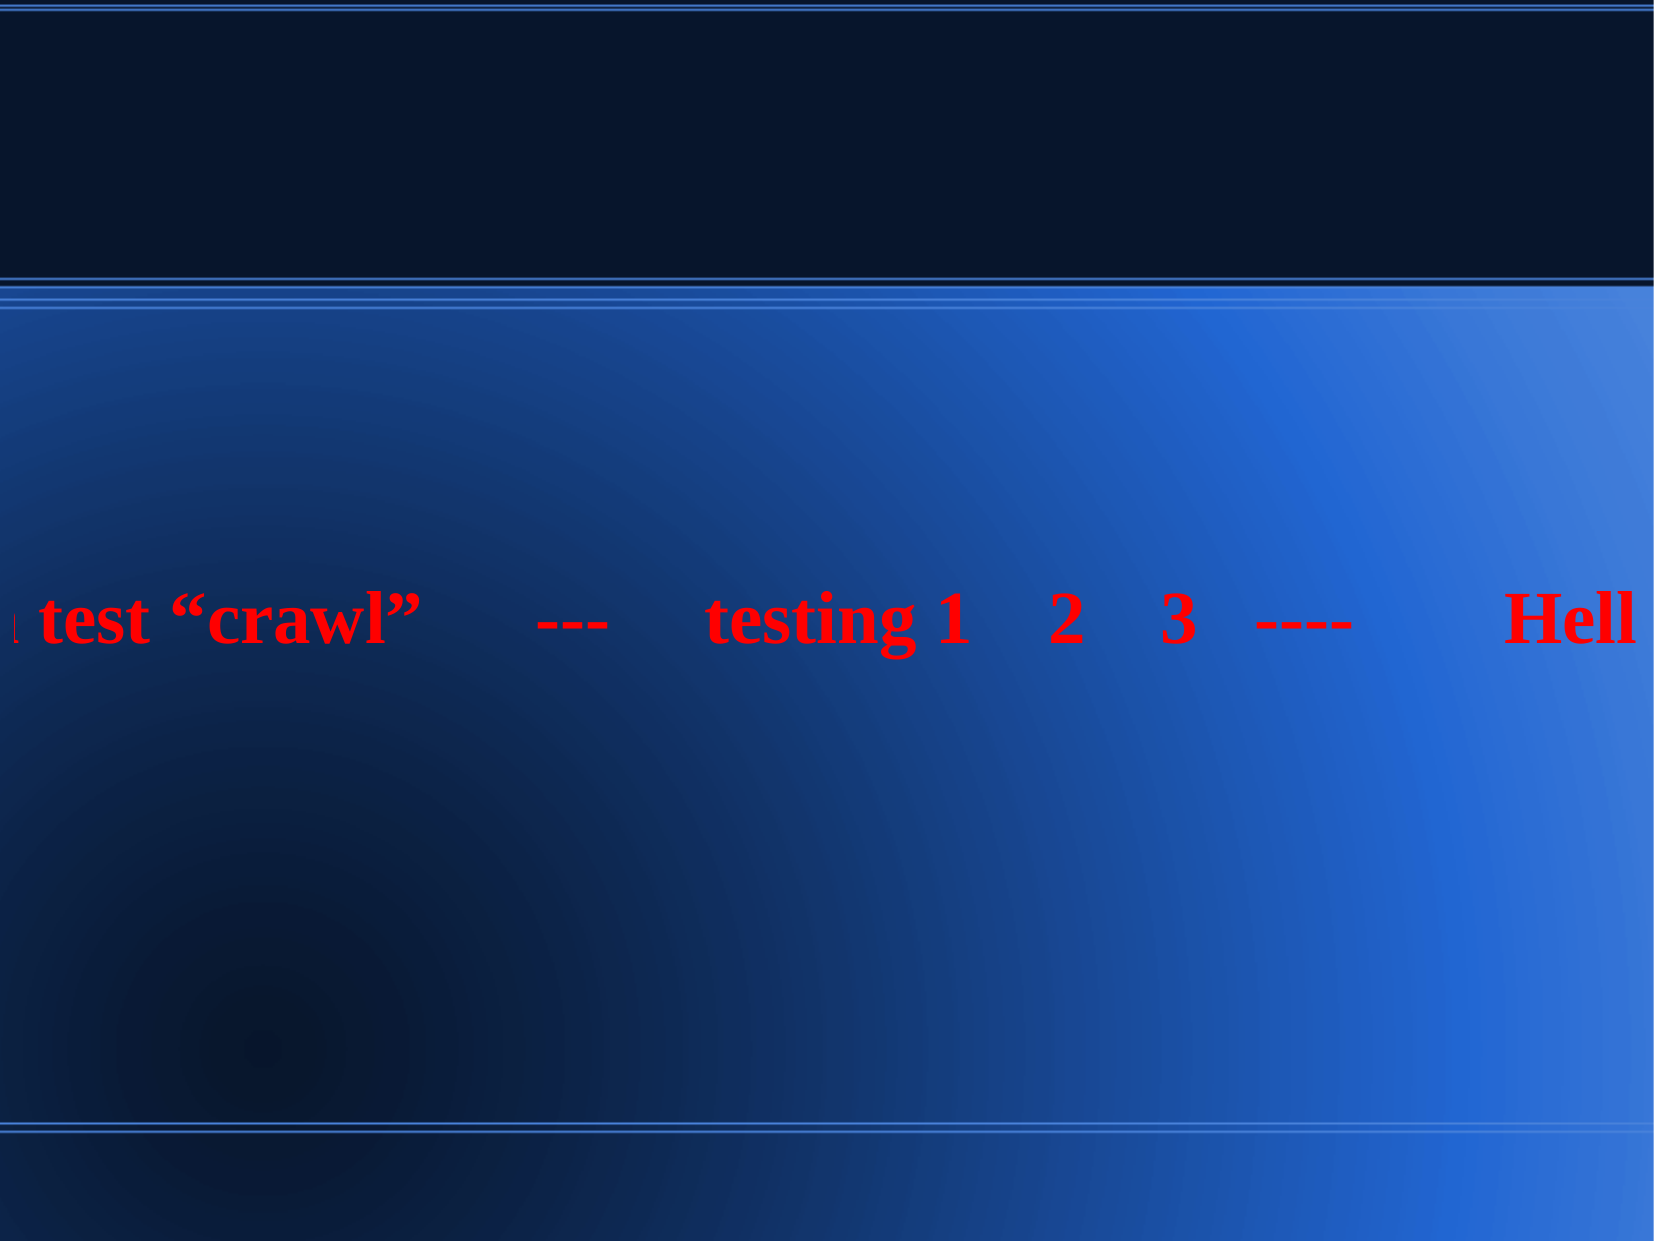

This is a test “crawl” --- testing 1 2 3 ---- Hellooooooo